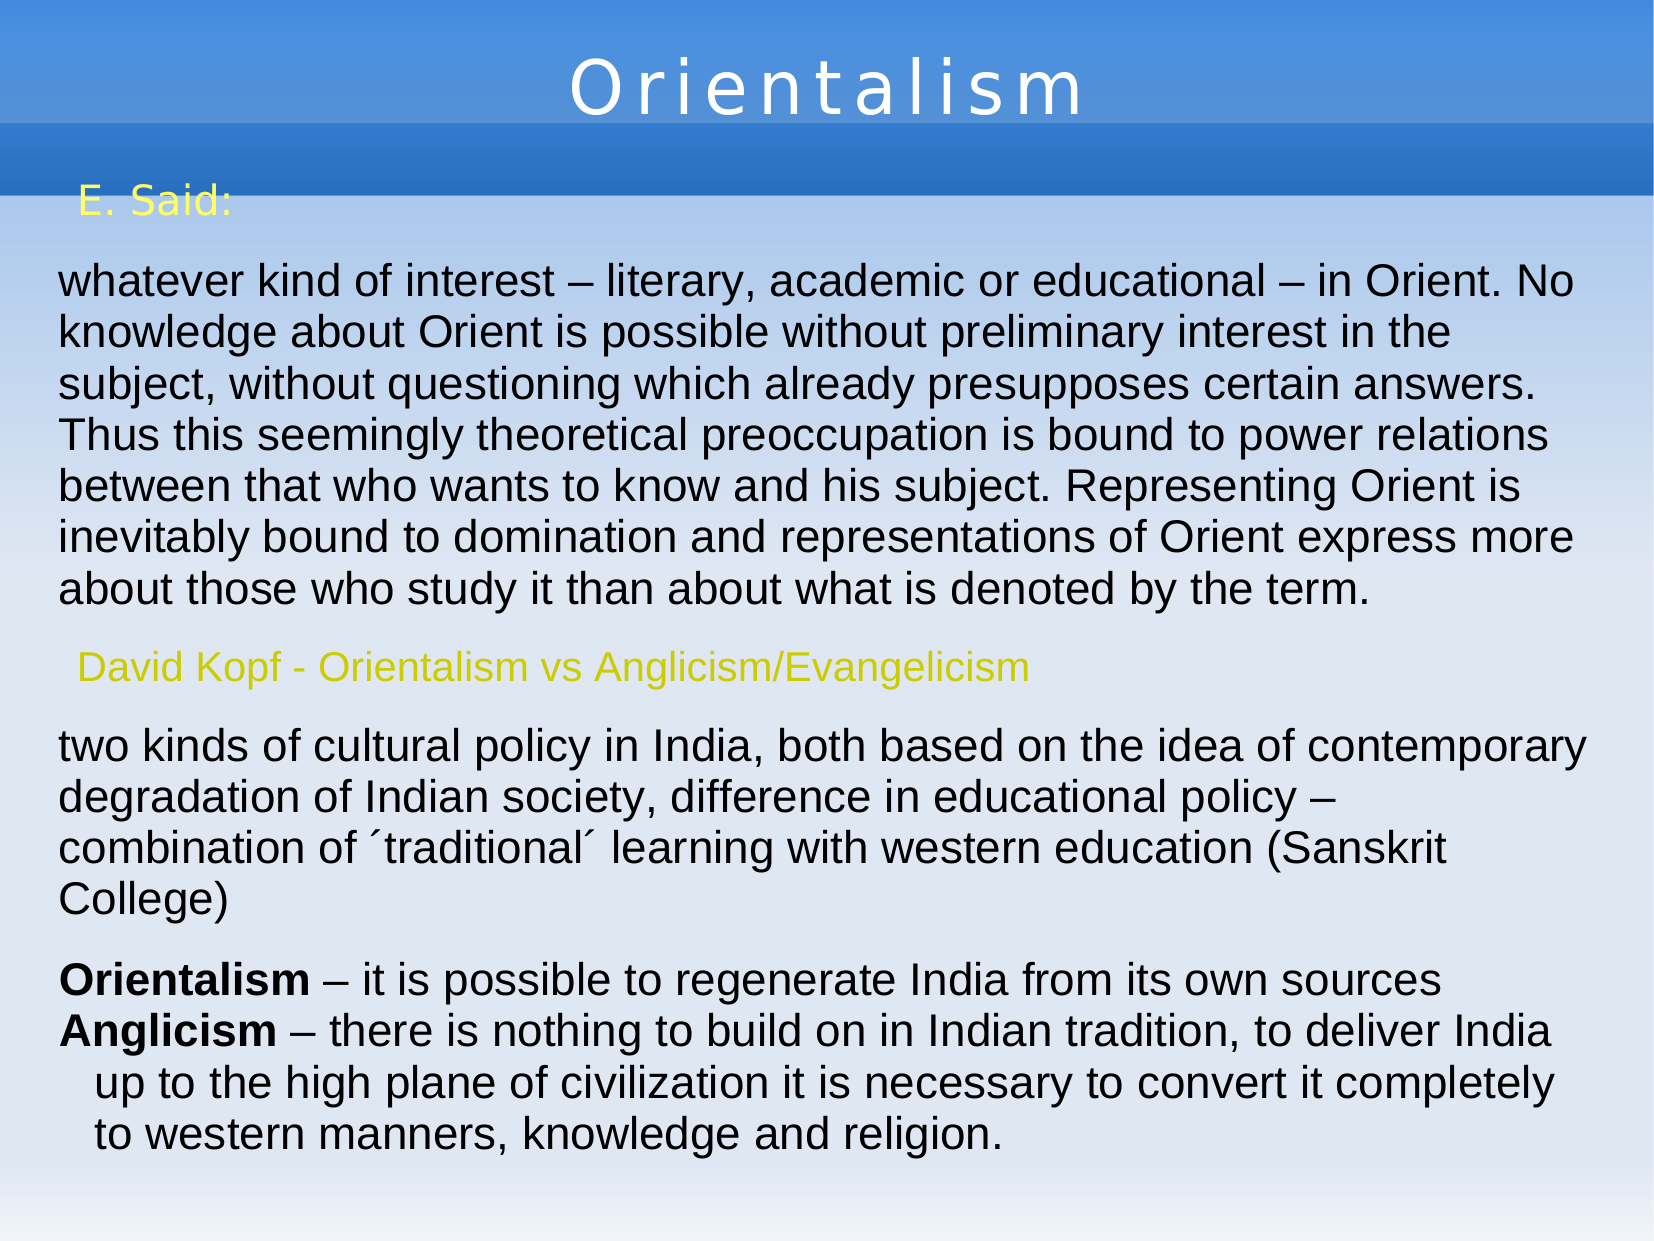

# Orientalism
E. Said:
whatever kind of interest – literary, academic or educational – in Orient. No knowledge about Orient is possible without preliminary interest in the subject, without questioning which already presupposes certain answers. Thus this seemingly theoretical preoccupation is bound to power relations between that who wants to know and his subject. Representing Orient is inevitably bound to domination and representations of Orient express more about those who study it than about what is denoted by the term.
David Kopf - Orientalism vs Anglicism/Evangelicism
two kinds of cultural policy in India, both based on the idea of contemporary degradation of Indian society, difference in educational policy – combination of ´traditional´ learning with western education (Sanskrit College)
Orientalism – it is possible to regenerate India from its own sources
Anglicism – there is nothing to build on in Indian tradition, to deliver India up to the high plane of civilization it is necessary to convert it completely to western manners, knowledge and religion.